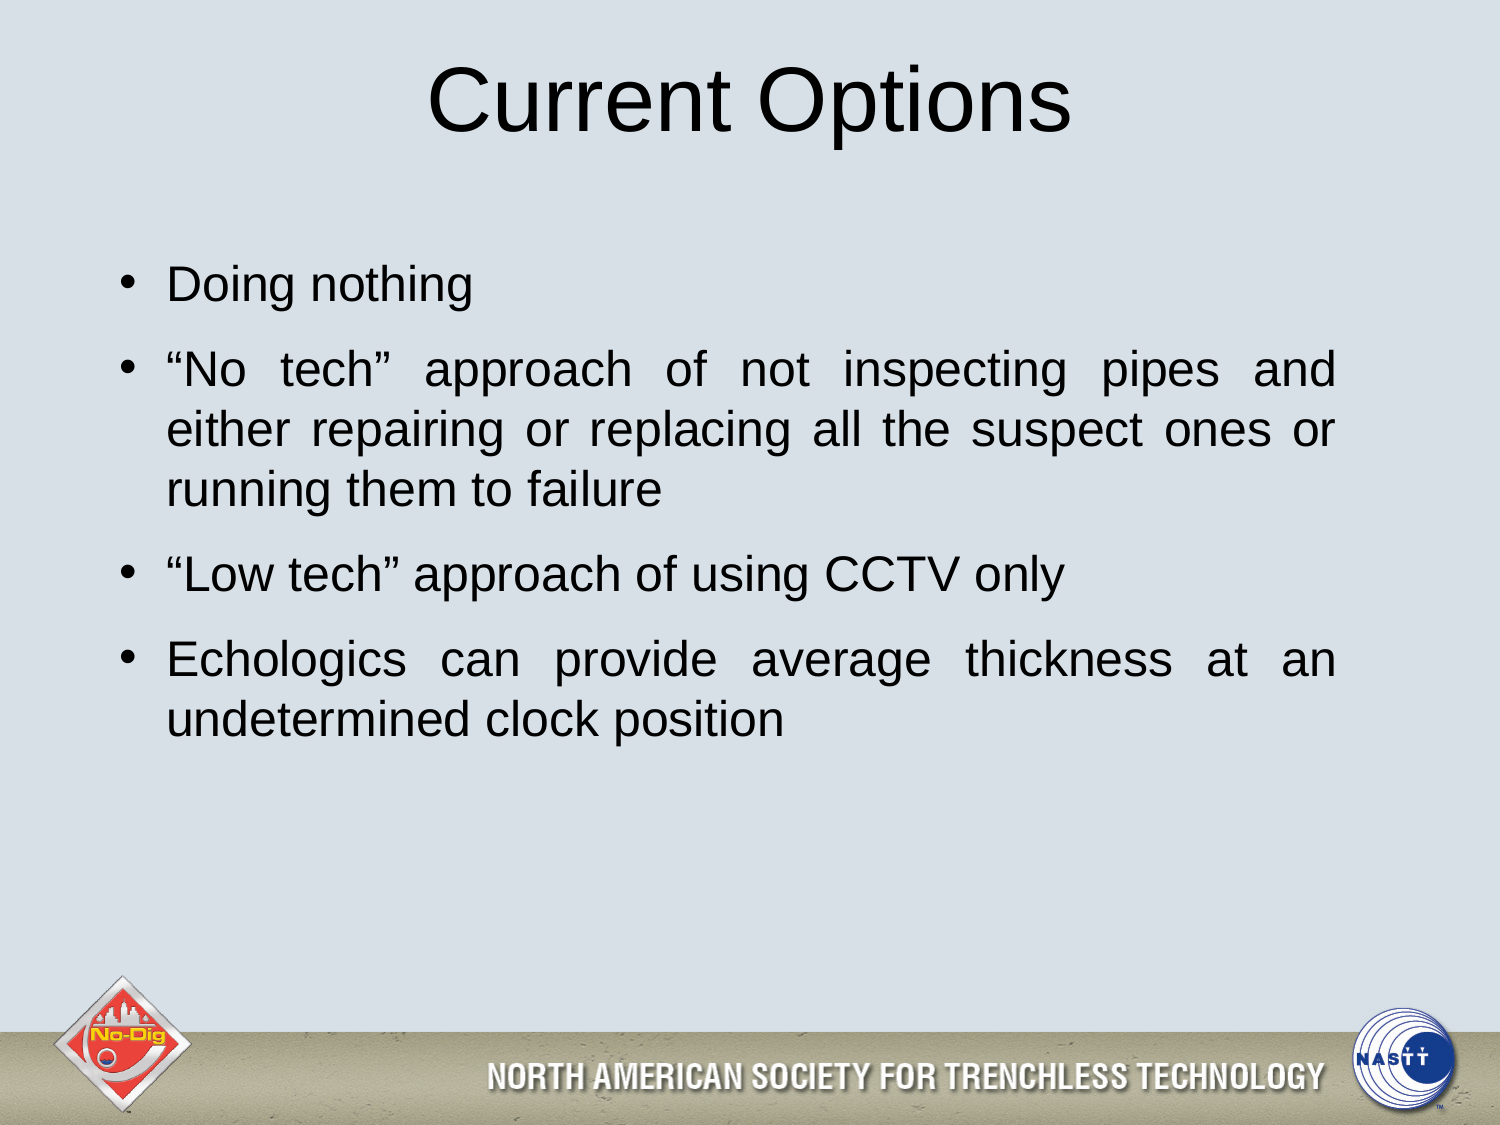

Current Options
Doing nothing
“No tech” approach of not inspecting pipes and either repairing or replacing all the suspect ones or running them to failure
“Low tech” approach of using CCTV only
Echologics can provide average thickness at an undetermined clock position